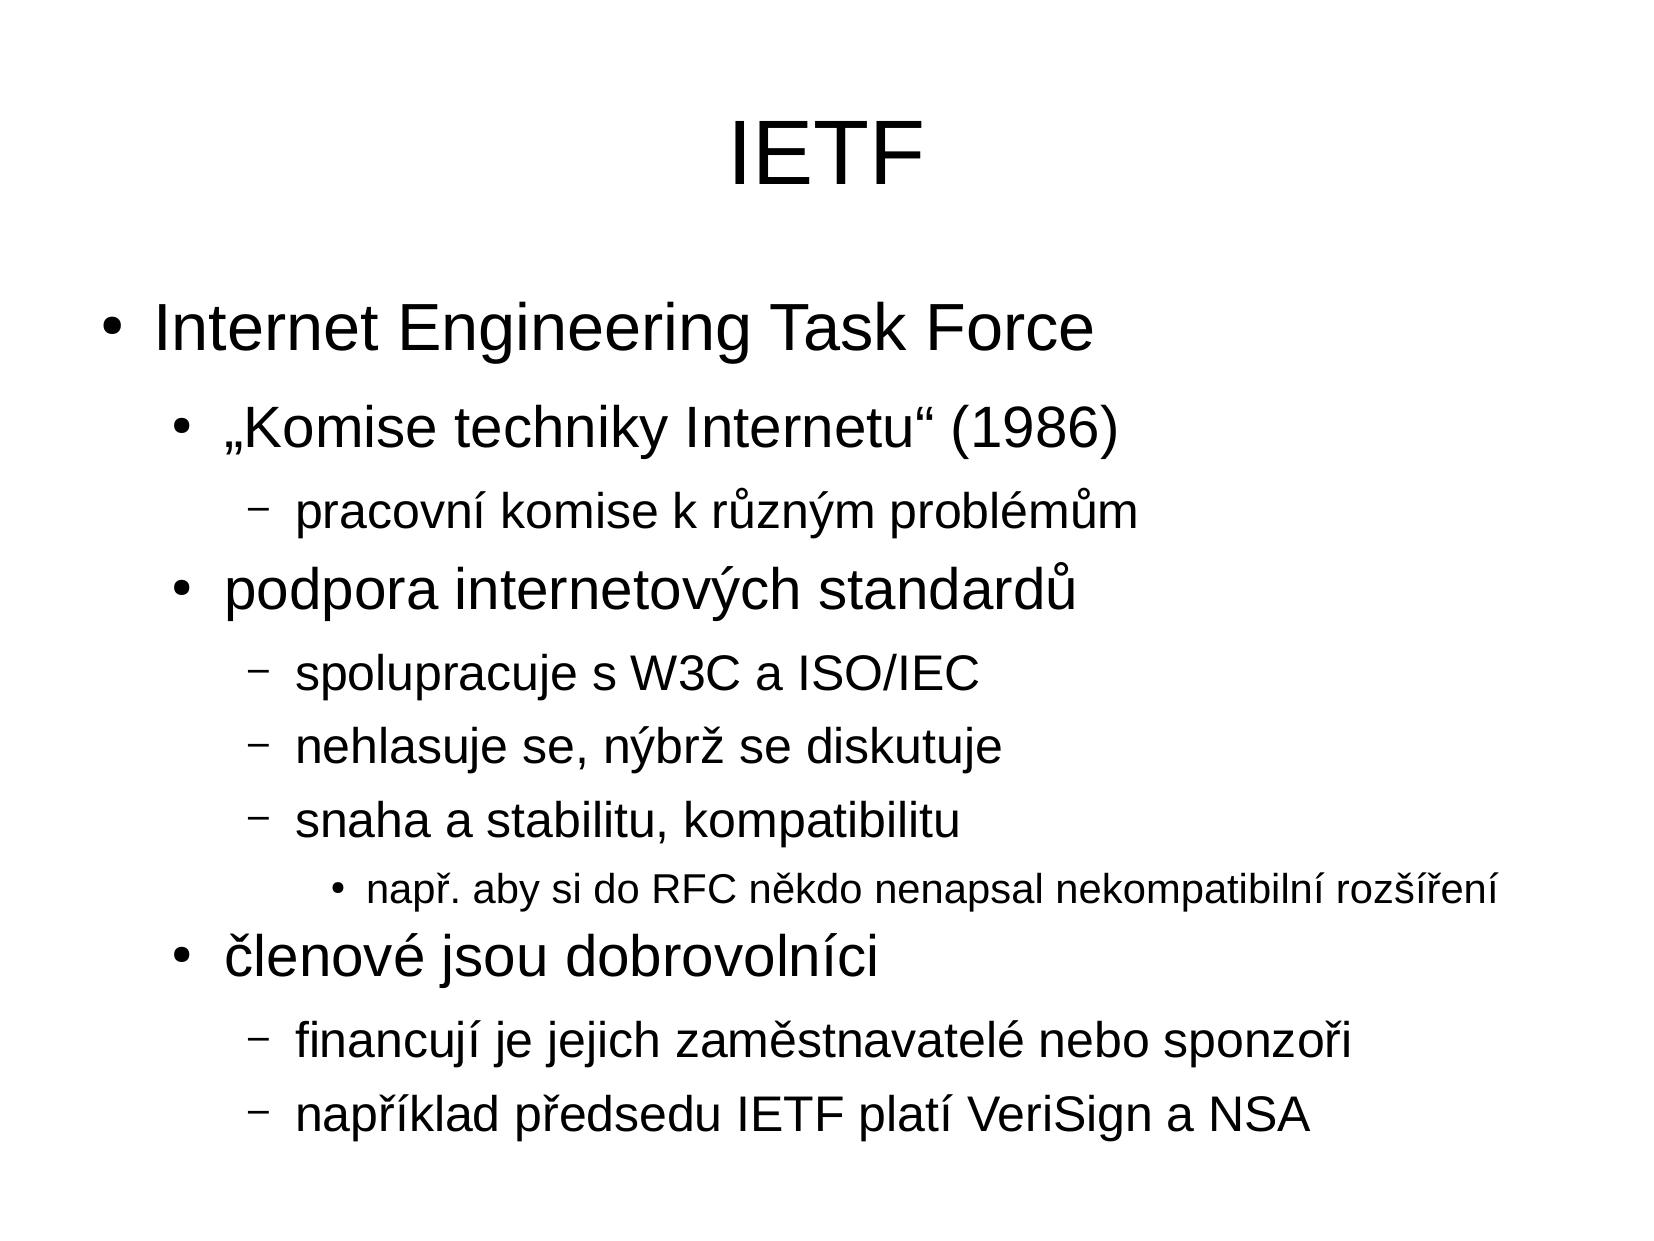

# IETF
Internet Engineering Task Force
„Komise techniky Internetu“ (1986)
pracovní komise k různým problémům
podpora internetových standardů
spolupracuje s W3C a ISO/IEC
nehlasuje se, nýbrž se diskutuje
snaha a stabilitu, kompatibilitu
např. aby si do RFC někdo nenapsal nekompatibilní rozšíření
členové jsou dobrovolníci
financují je jejich zaměstnavatelé nebo sponzoři
například předsedu IETF platí VeriSign a NSA